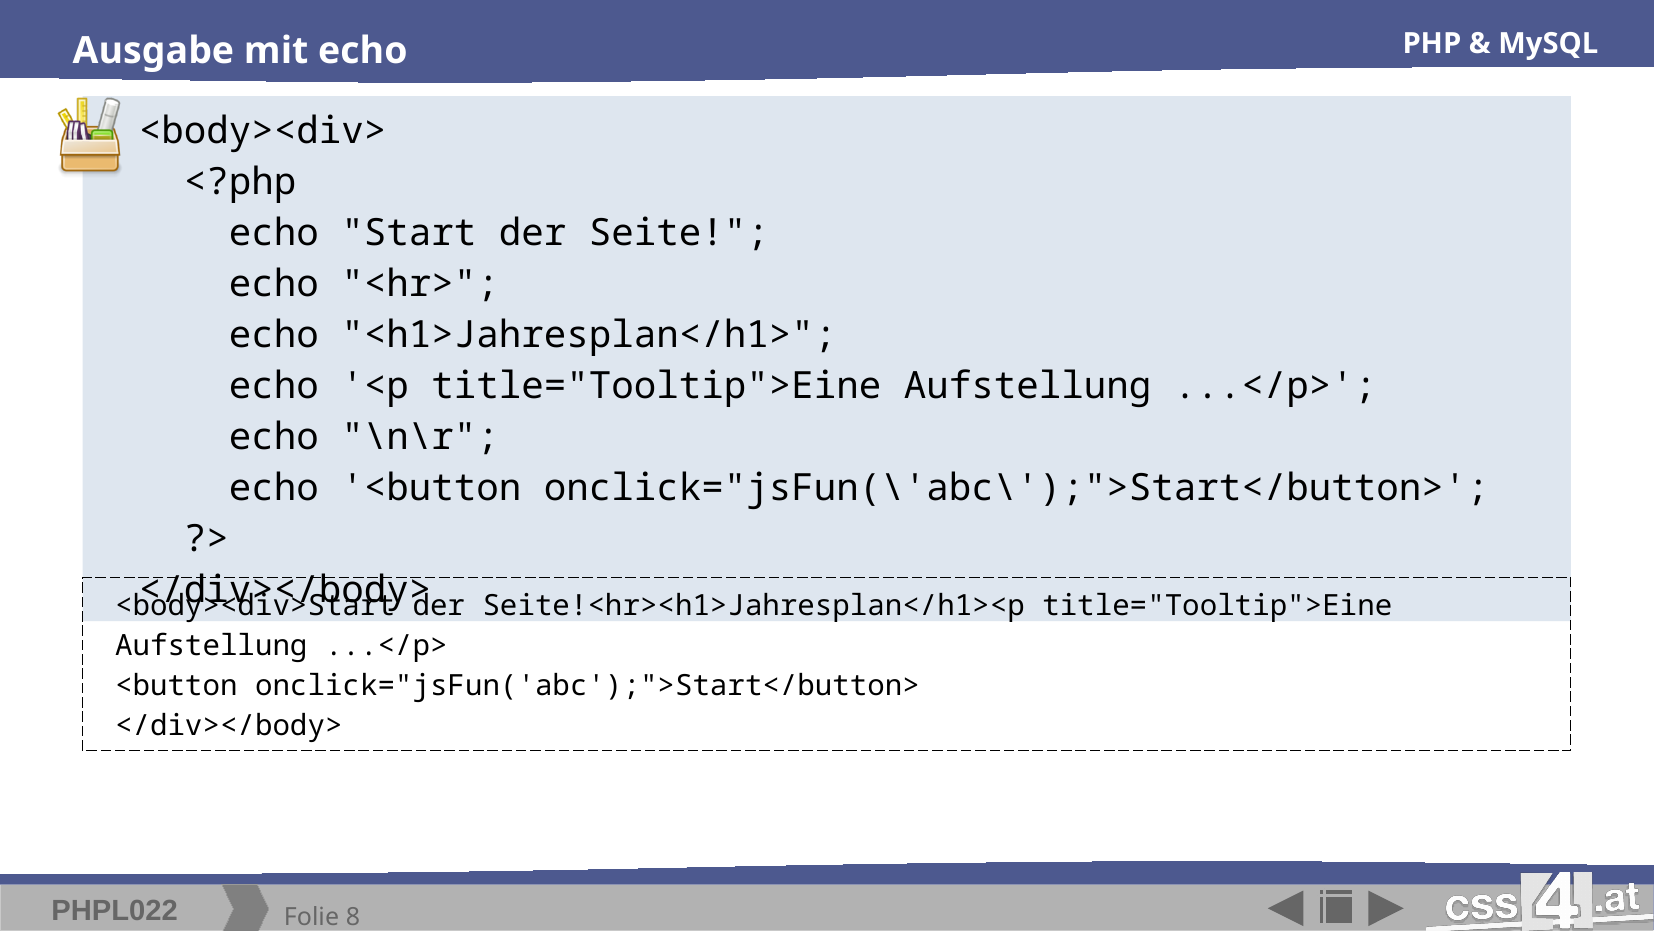

PHP & MySQL
Ausgabe mit echo
<body><div>
 <?php
 echo "Start der Seite!";
 echo "<hr>";
 echo "<h1>Jahresplan</h1>";
 echo '<p title="Tooltip">Eine Aufstellung ...</p>';
 echo "\n\r";
 echo '<button onclick="jsFun(\'abc\');">Start</button>';
 ?>
</div></body>
<body><div>Start der Seite!<hr><h1>Jahresplan</h1><p title="Tooltip">Eine Aufstellung ...</p>
<button onclick="jsFun('abc');">Start</button>
</div></body>
PHPL022
Folie